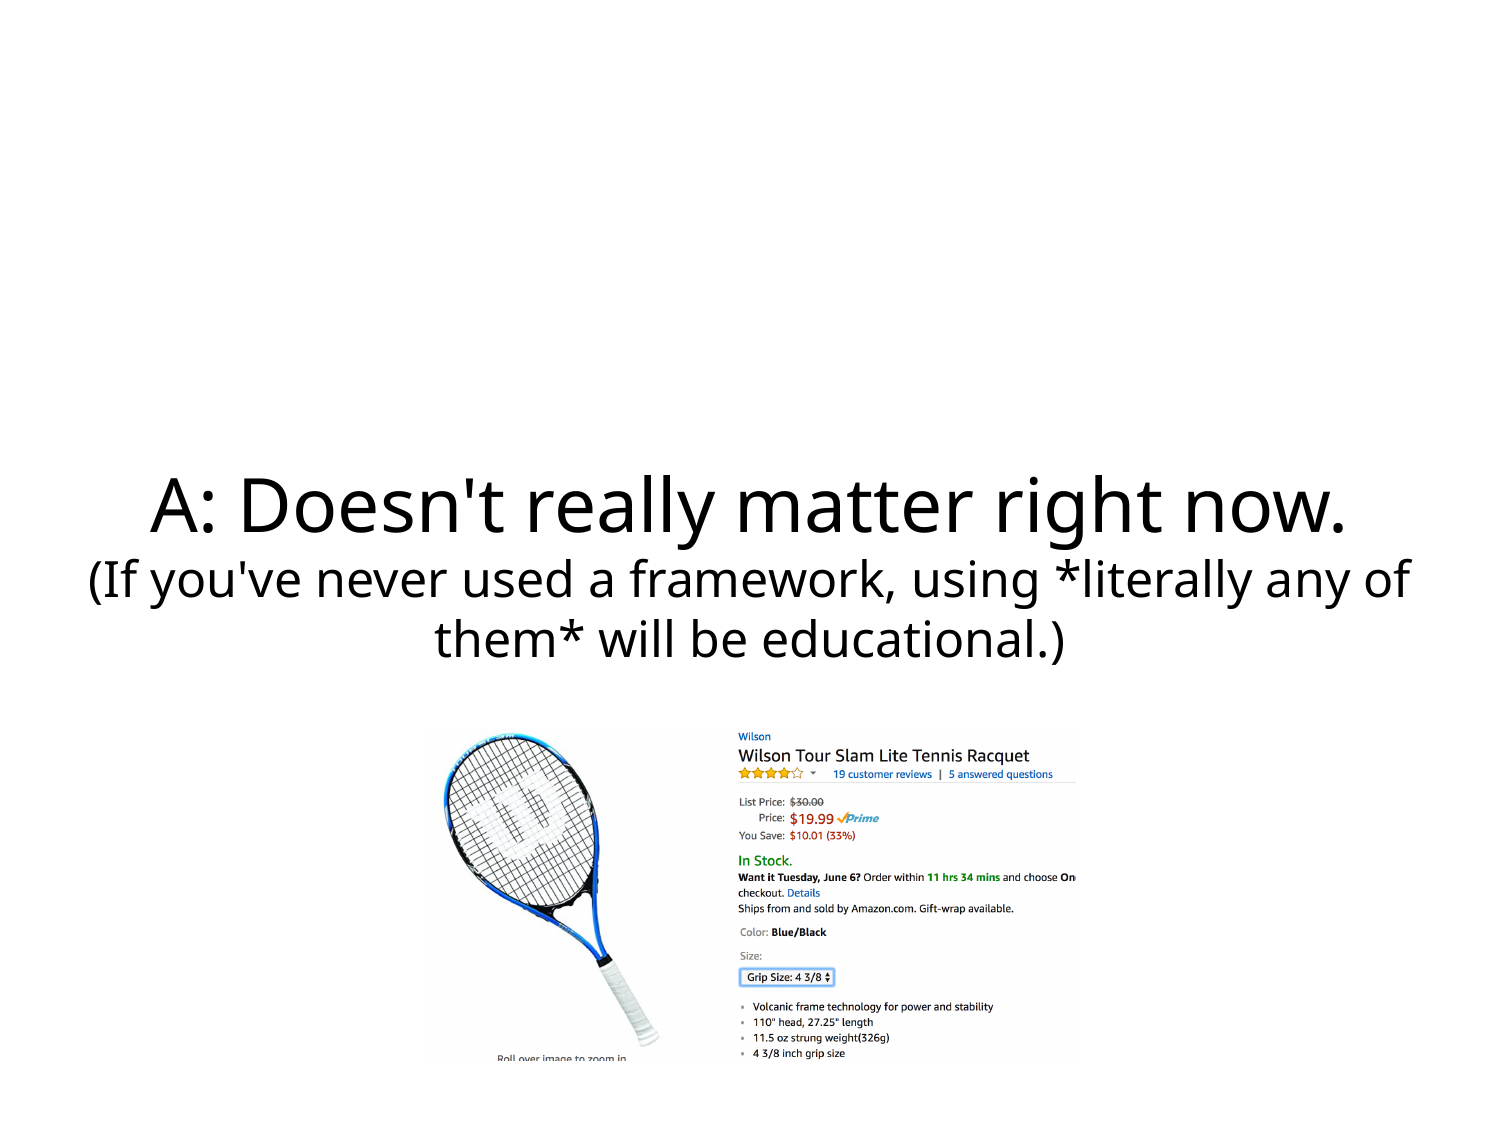

# A: Doesn't really matter right now. (If you've never used a framework, using *literally any of them* will be educational.)